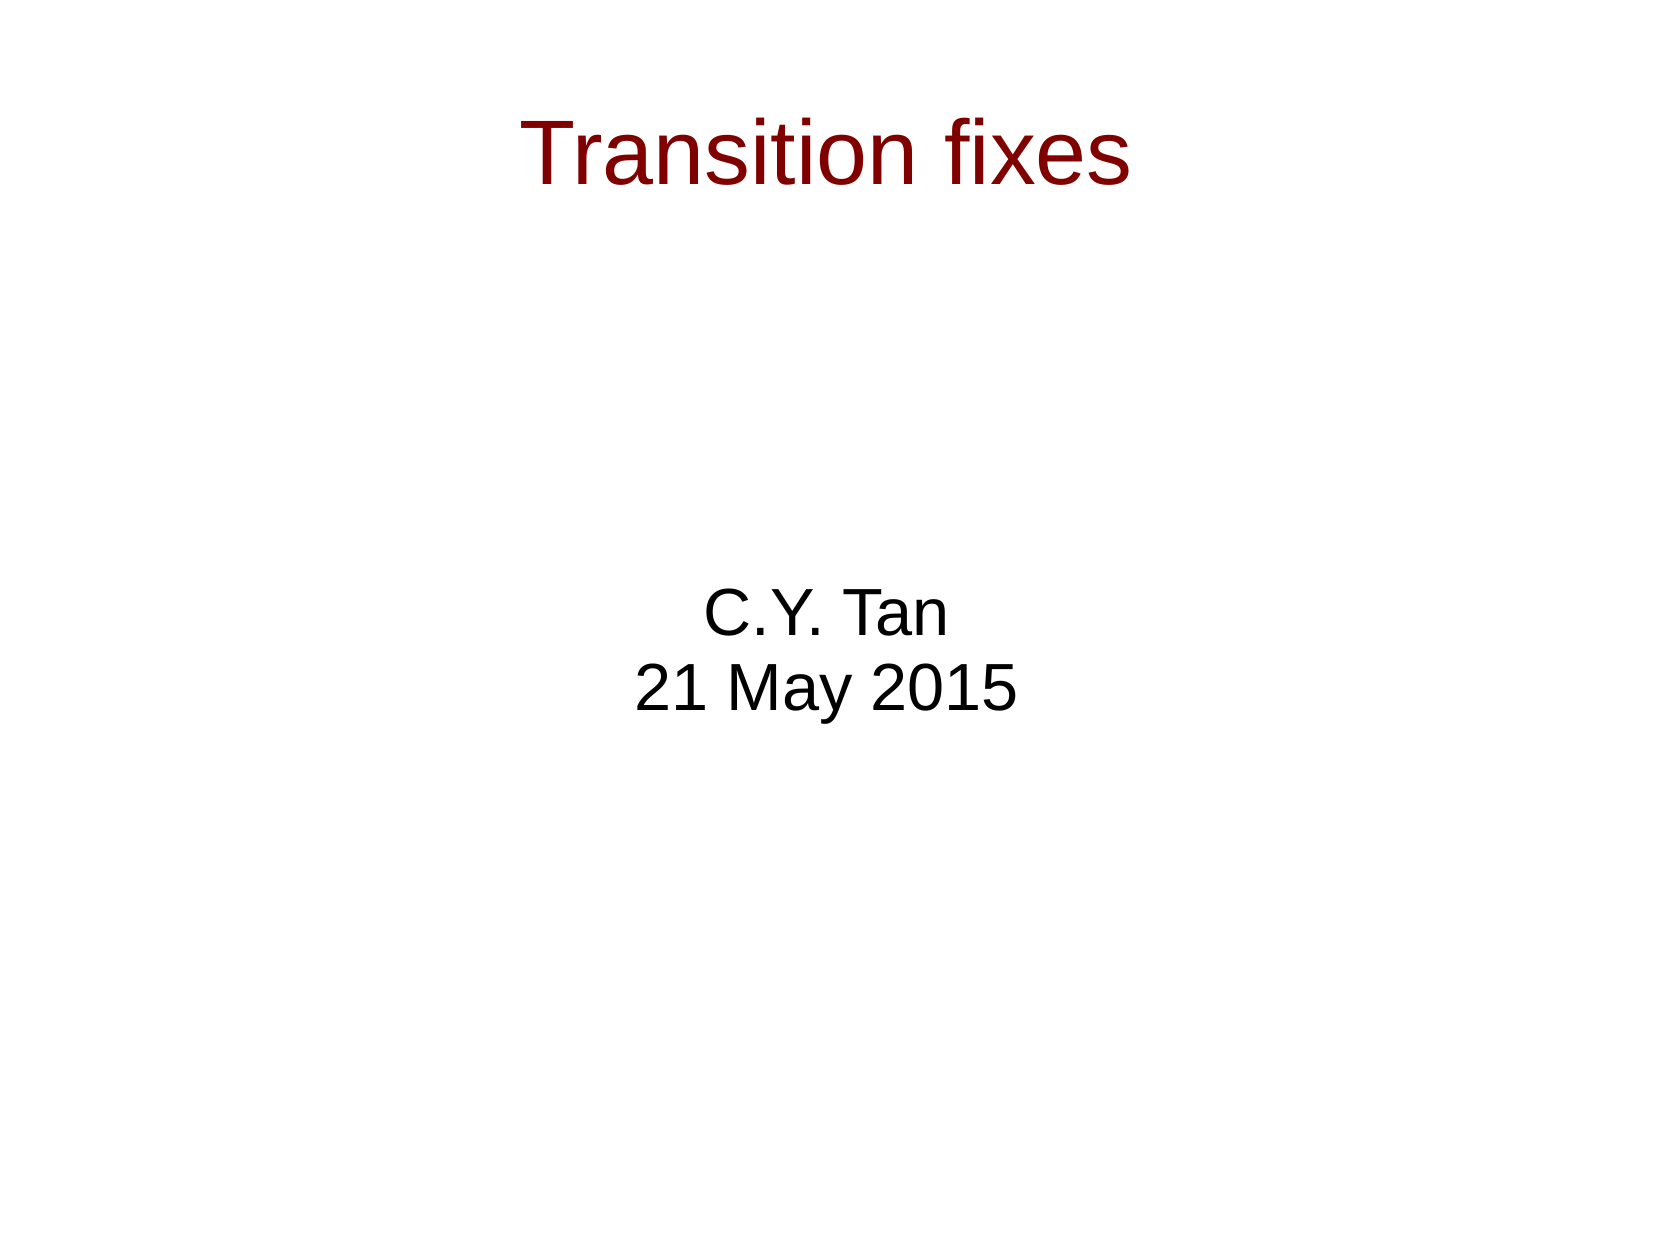

# Transition fixes
C.Y. Tan
21 May 2015